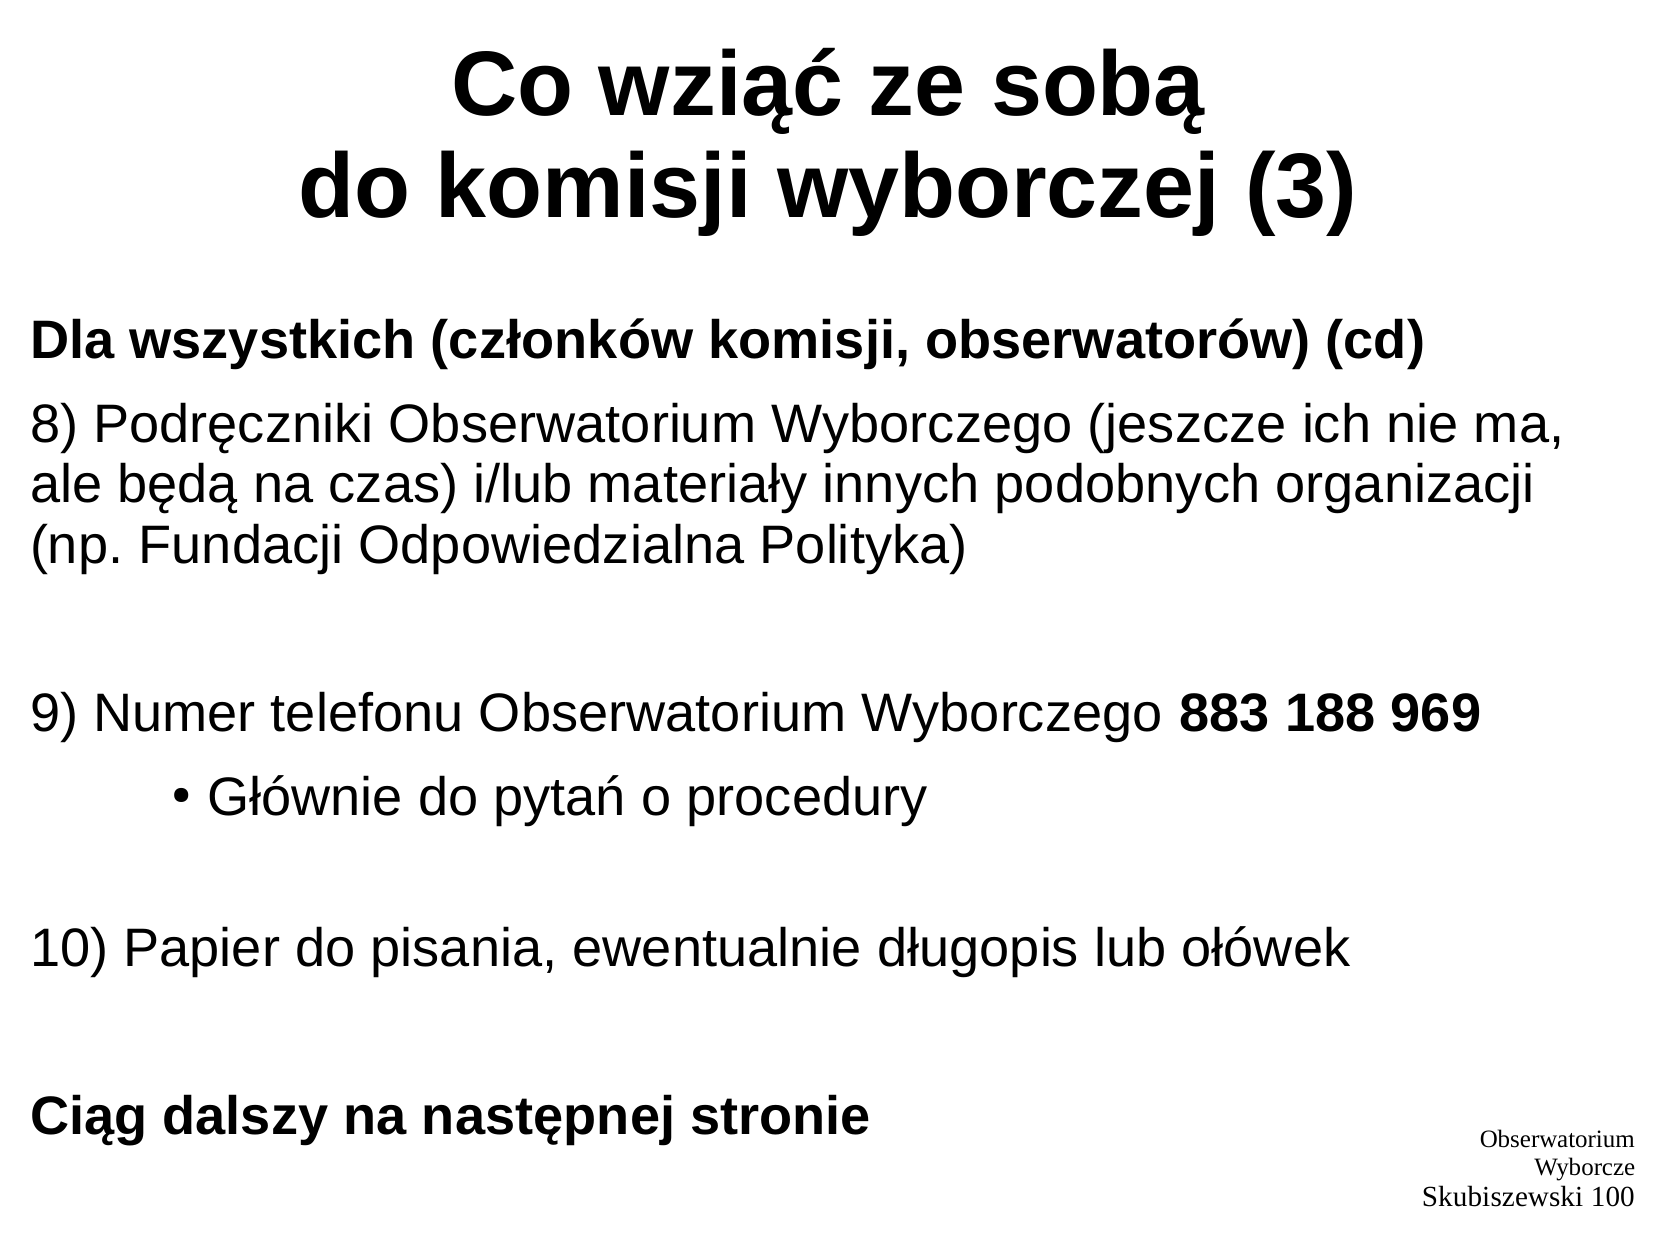

# Co wziąć ze sobą do komisji wyborczej (3)
Dla wszystkich (członków komisji, obserwatorów) (cd)
8) Podręczniki Obserwatorium Wyborczego (jeszcze ich nie ma, ale będą na czas) i/lub materiały innych podobnych organizacji (np. Fundacji Odpowiedzialna Polityka)
9) Numer telefonu Obserwatorium Wyborczego 883 188 969
Głównie do pytań o procedury
10) Papier do pisania, ewentualnie długopis lub ołówek
Ciąg dalszy na następnej stronie
100